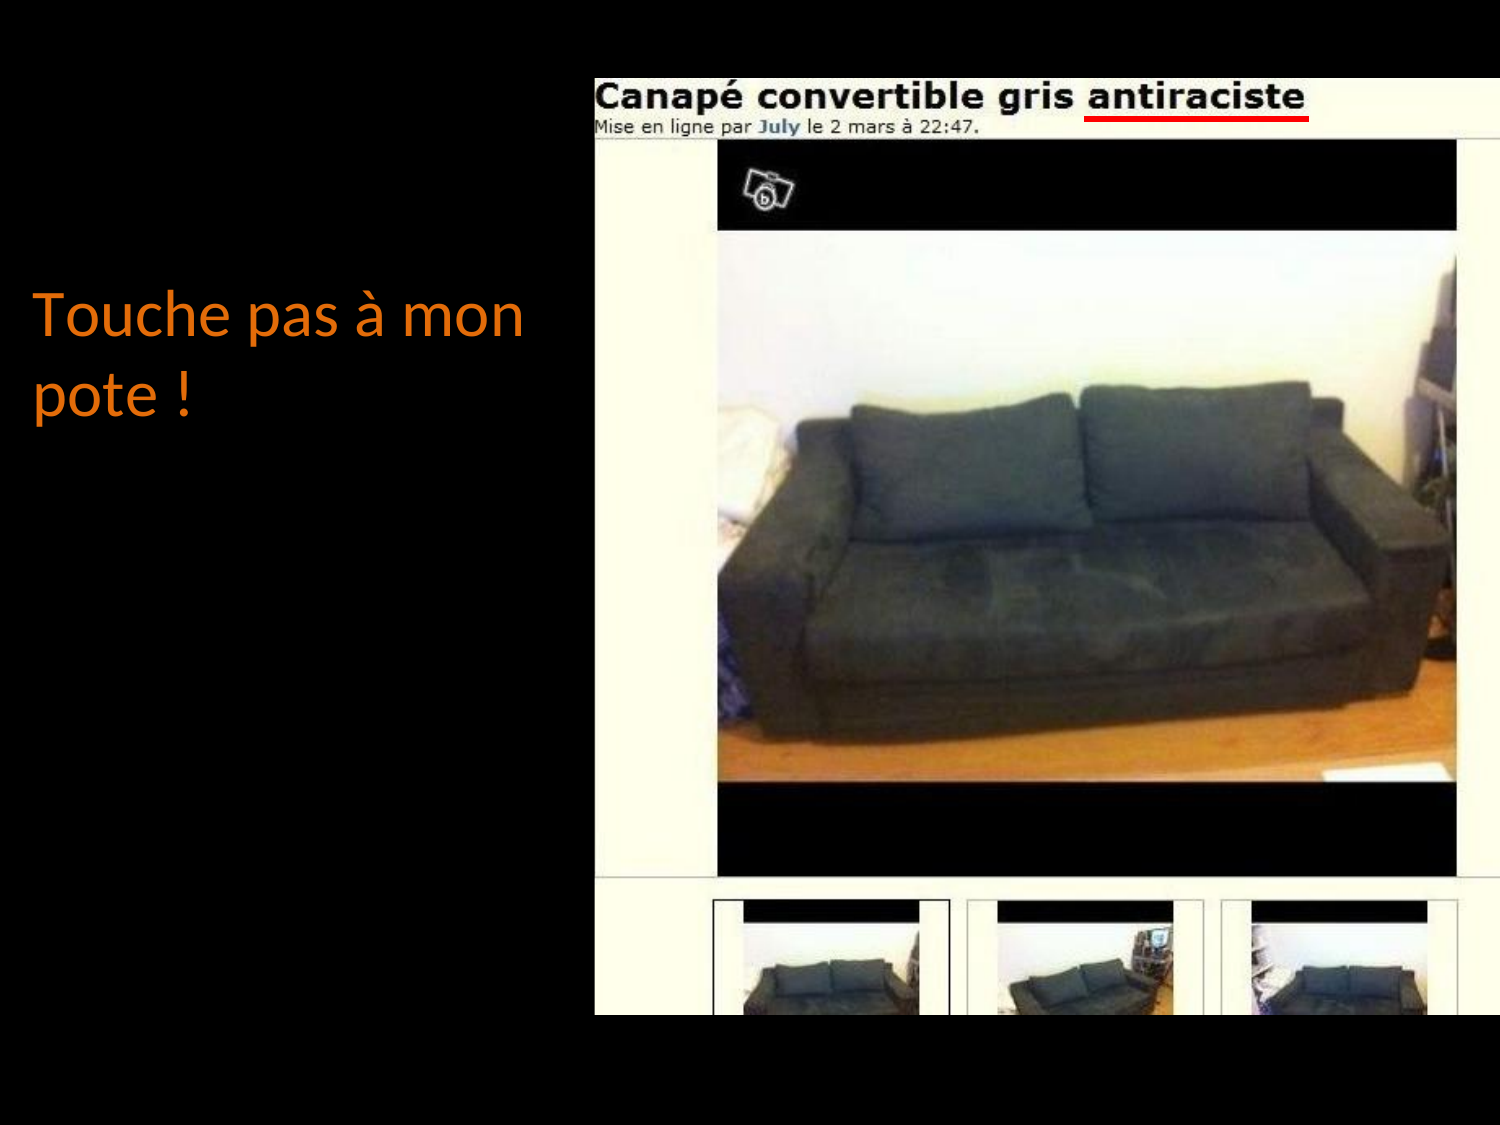

#
Touche pas à mon pote !